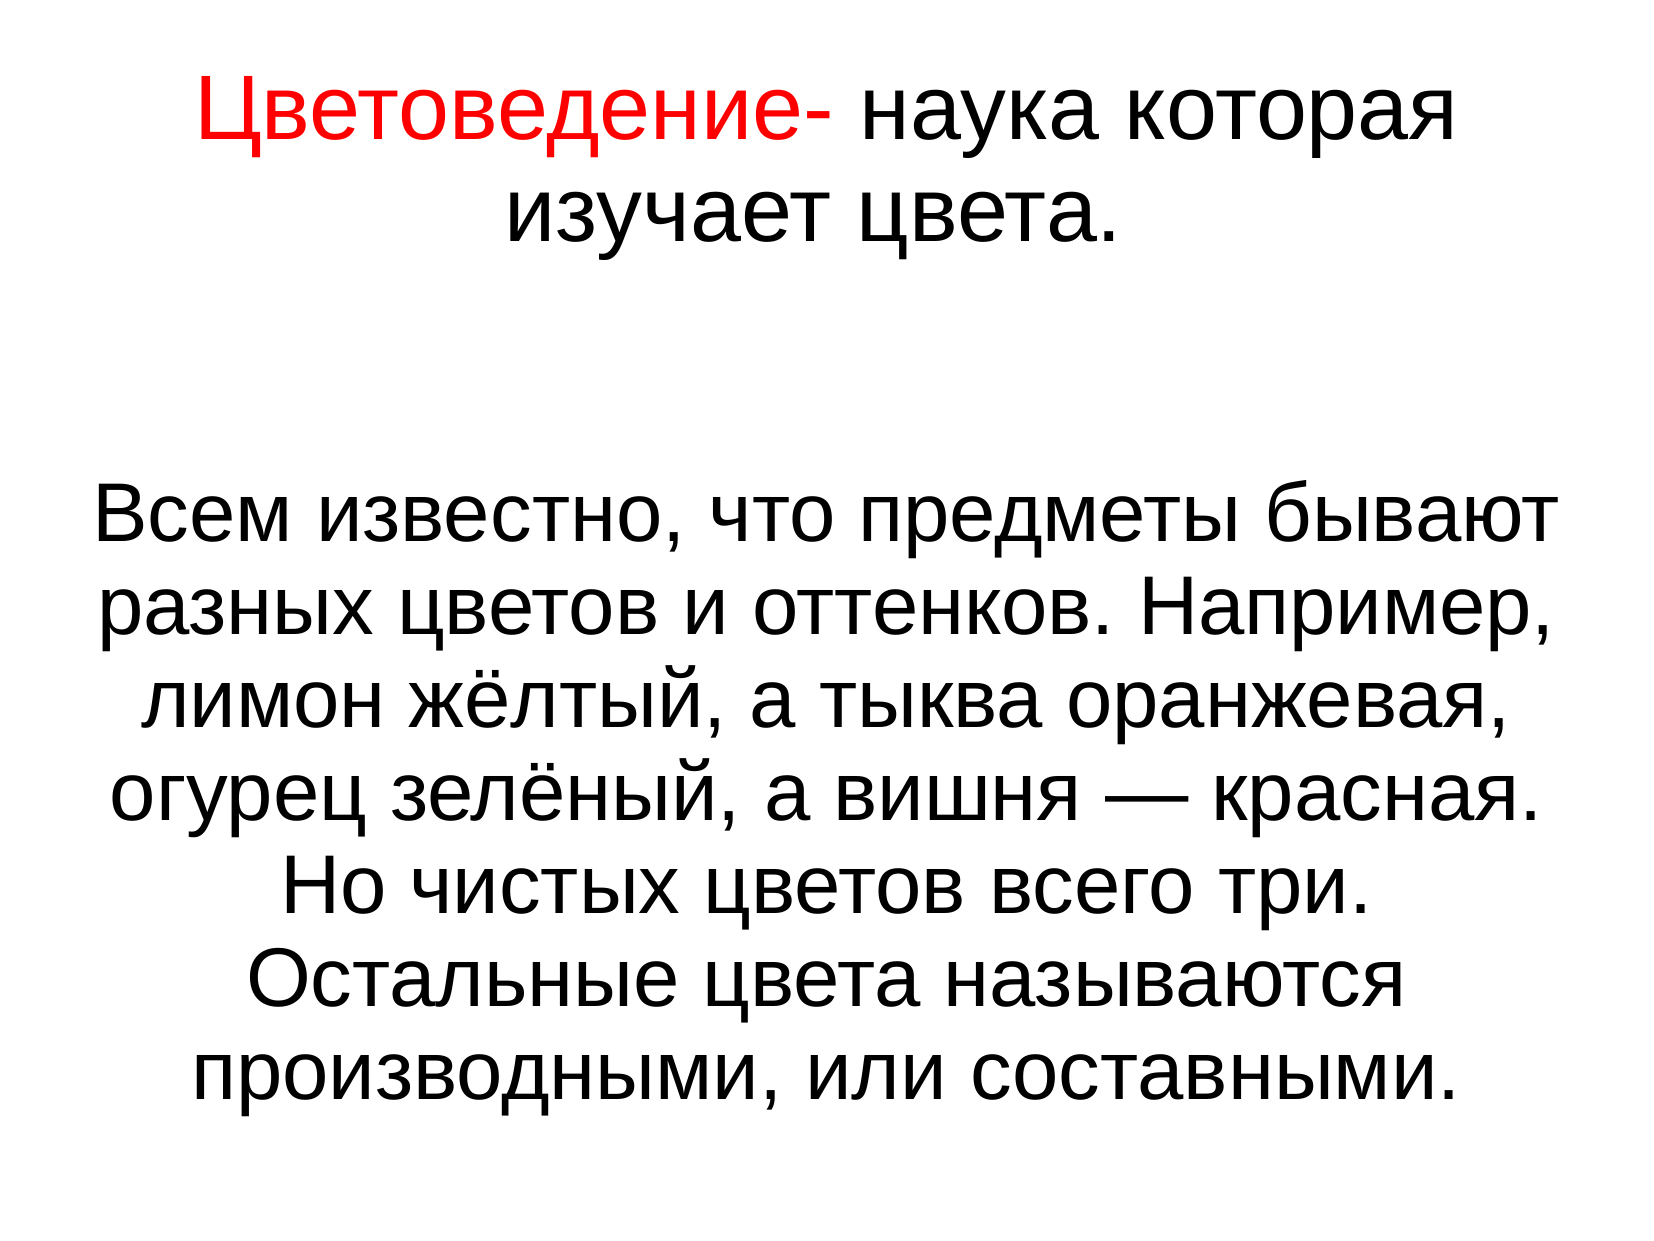

# Цветоведение- наука которая изучает цвета. Всем известно, что предметы бывают разных цветов и оттенков. Например, лимон жёлтый, а тыква оранжевая, огурец зелёный, а вишня — красная. Но чистых цветов всего три. Остальные цвета называются производными, или составными.